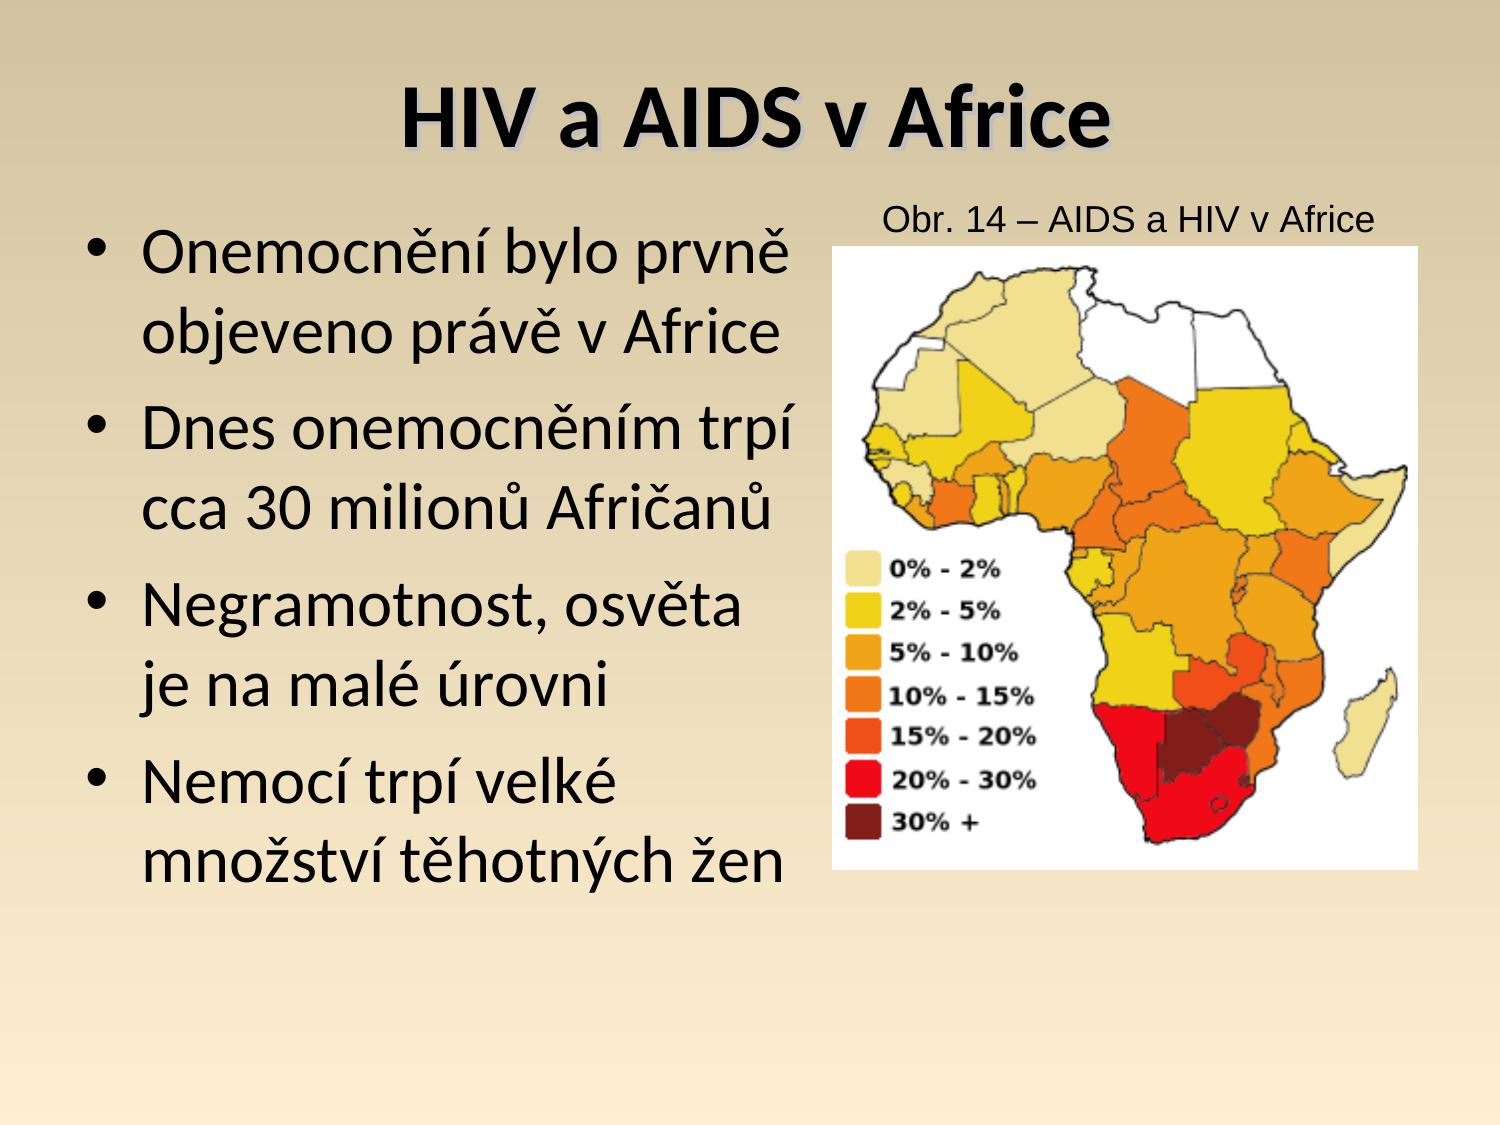

# HIV a AIDS v Africe
Obr. 14 – AIDS a HIV v Africe
Onemocnění bylo prvně objeveno právě v Africe
Dnes onemocněním trpí cca 30 milionů Afričanů
Negramotnost, osvěta je na malé úrovni
Nemocí trpí velké množství těhotných žen